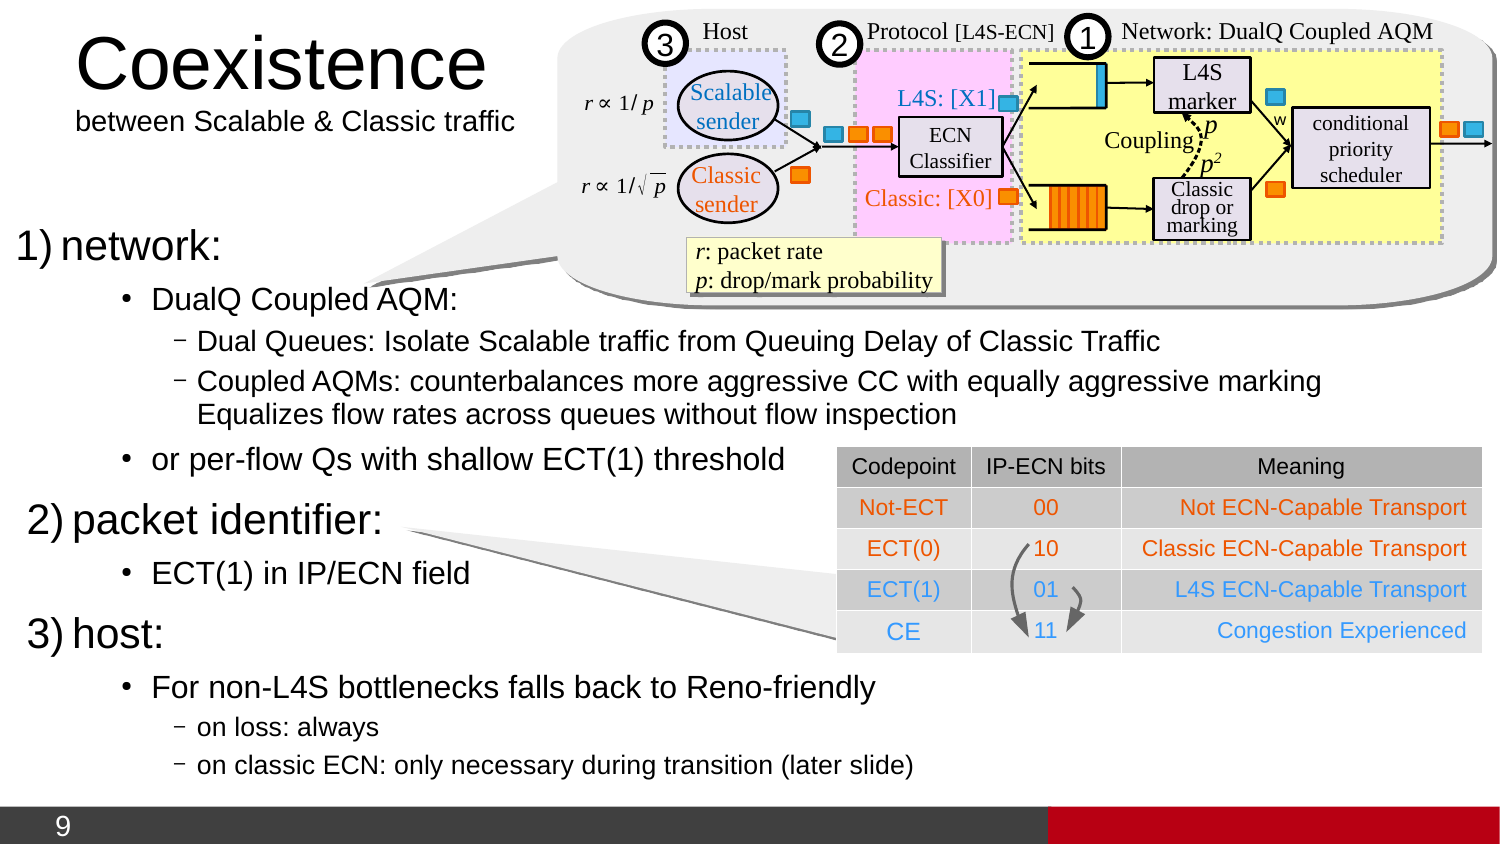

#
Coexistence
between Scalable & Classic traffic
network:
DualQ Coupled AQM:
Dual Queues: Isolate Scalable traffic from Queuing Delay of Classic Traffic
Coupled AQMs: counterbalances more aggressive CC with equally aggressive marking
Equalizes flow rates across queues without flow inspection
or per-flow Qs with shallow ECT(1) threshold
packet identifier:
ECT(1) in IP/ECN field
host:
For non-L4S bottlenecks falls back to Reno-friendly
on loss: always
on classic ECN: only necessary during transition (later slide)
| Codepoint | IP-ECN bits | Meaning |
| --- | --- | --- |
| Not-ECT | 00 | Not ECN-Capable Transport |
| ECT(0) | 10 | Classic ECN-Capable Transport |
| ECT(1) | 01 | L4S ECN-Capable Transport |
| CE | 11 | Congestion Experienced |
9